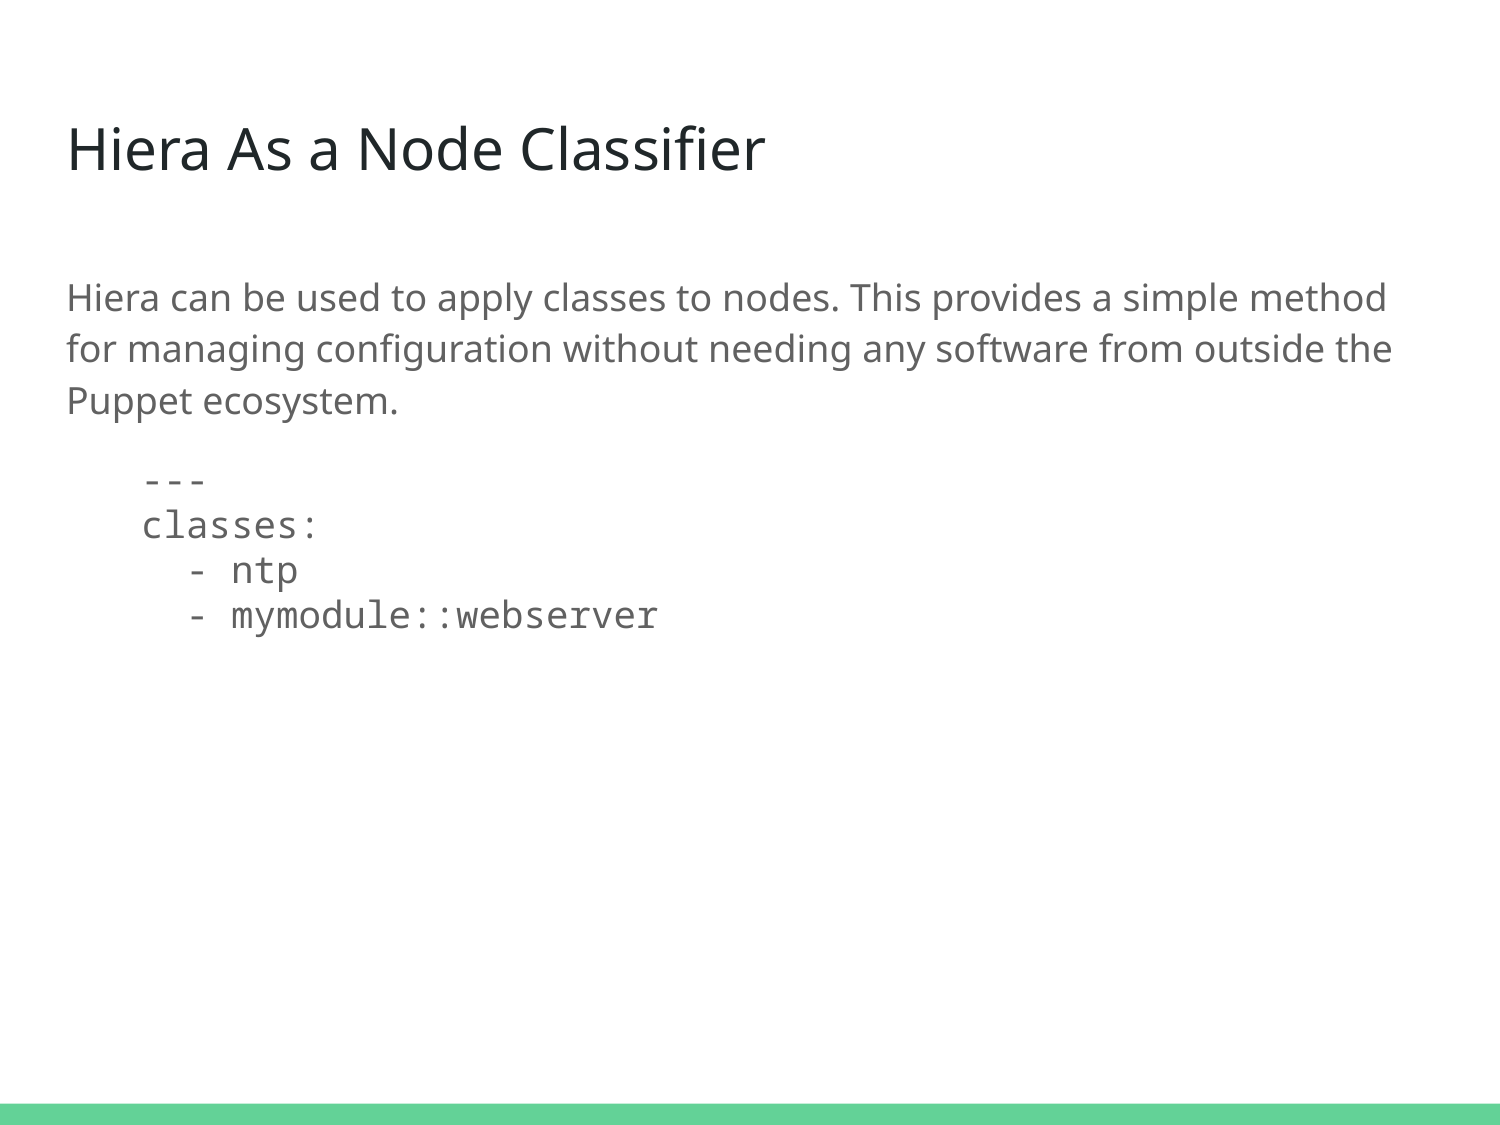

# Hiera As a Node Classifier
Hiera can be used to apply classes to nodes. This provides a simple method for managing configuration without needing any software from outside the Puppet ecosystem.
---
classes:
 - ntp
 - mymodule::webserver